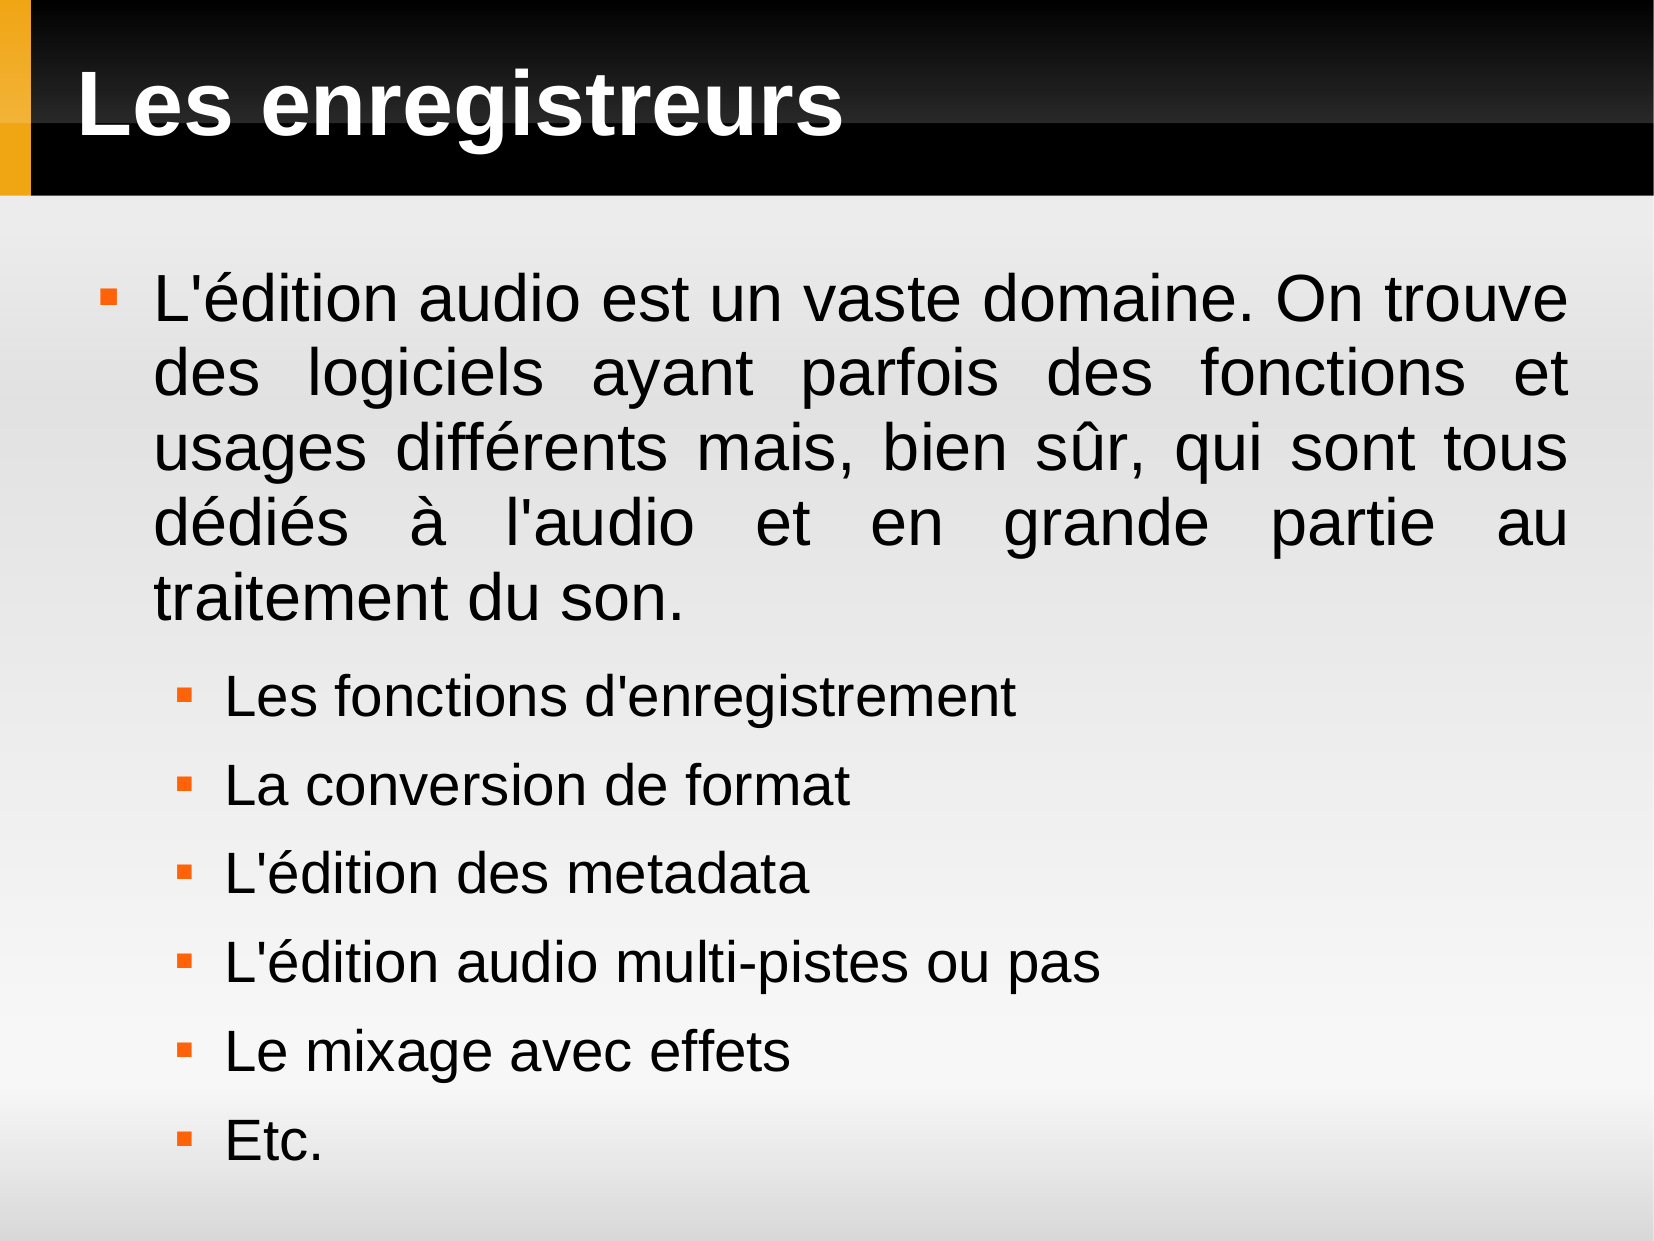

# Les enregistreurs
L'édition audio est un vaste domaine. On trouve des logiciels ayant parfois des fonctions et usages différents mais, bien sûr, qui sont tous dédiés à l'audio et en grande partie au traitement du son.
Les fonctions d'enregistrement
La conversion de format
L'édition des metadata
L'édition audio multi-pistes ou pas
Le mixage avec effets
Etc.